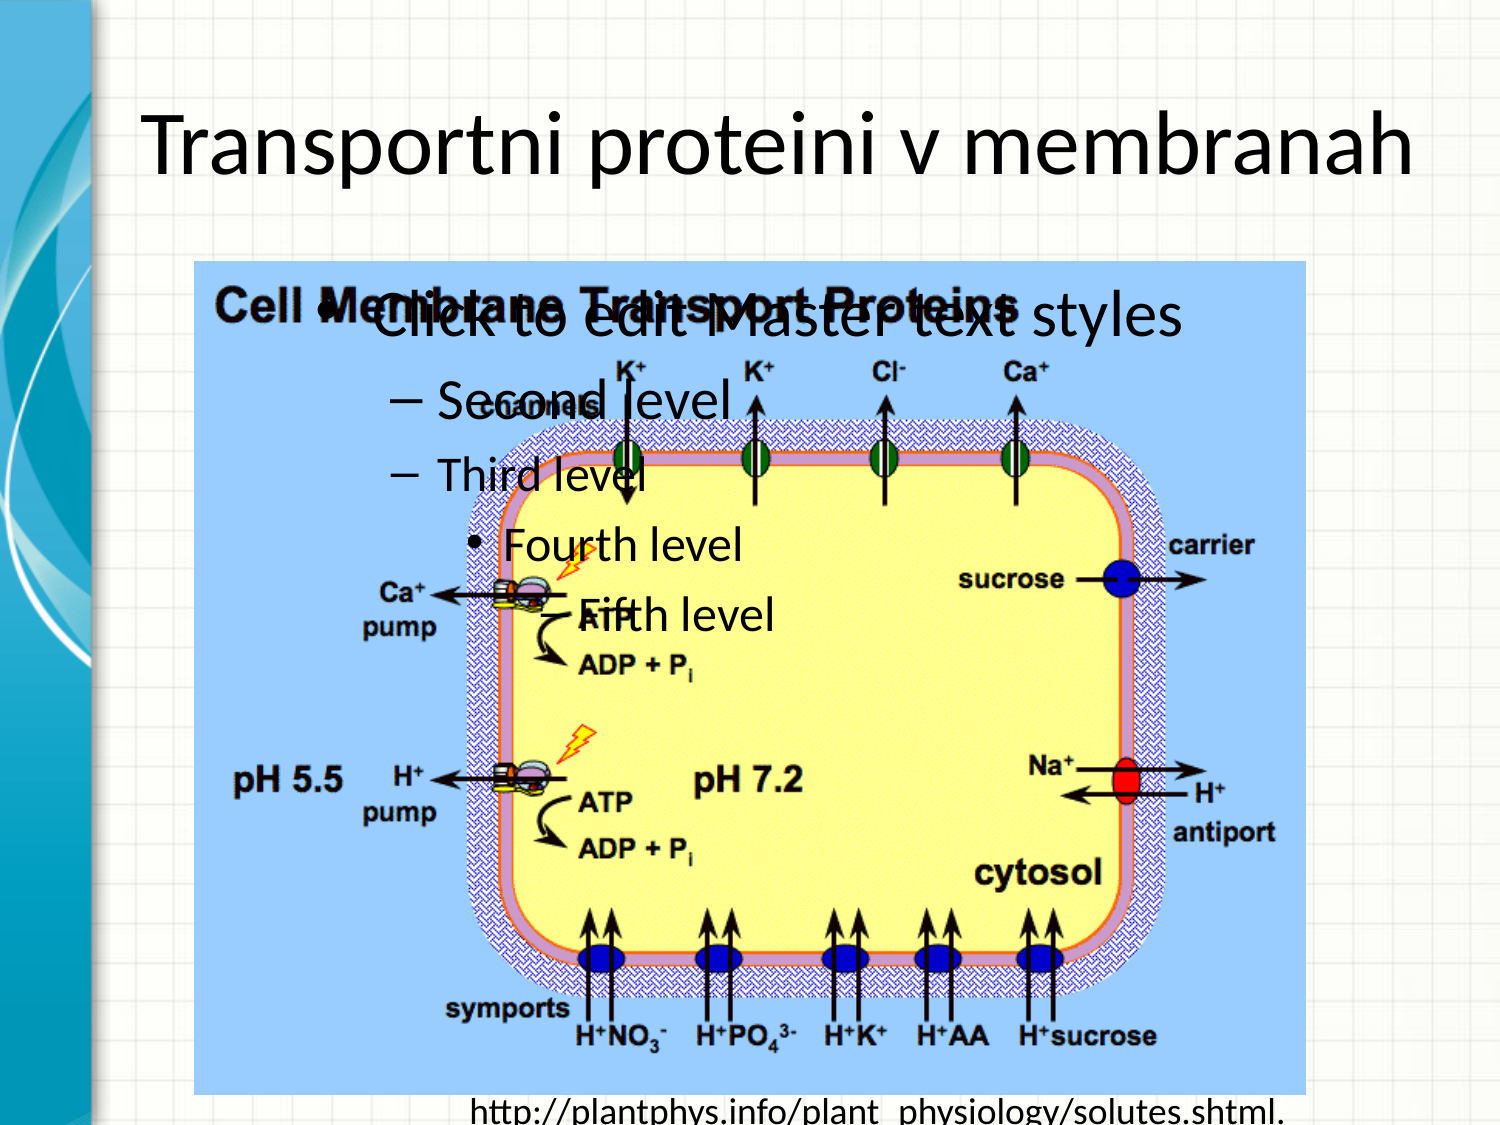

# Transportni proteini v membranah
Click to edit Master text styles
Second level
Third level
Fourth level
Fifth level
http://plantphys.info/plant_physiology/solutes.shtml.